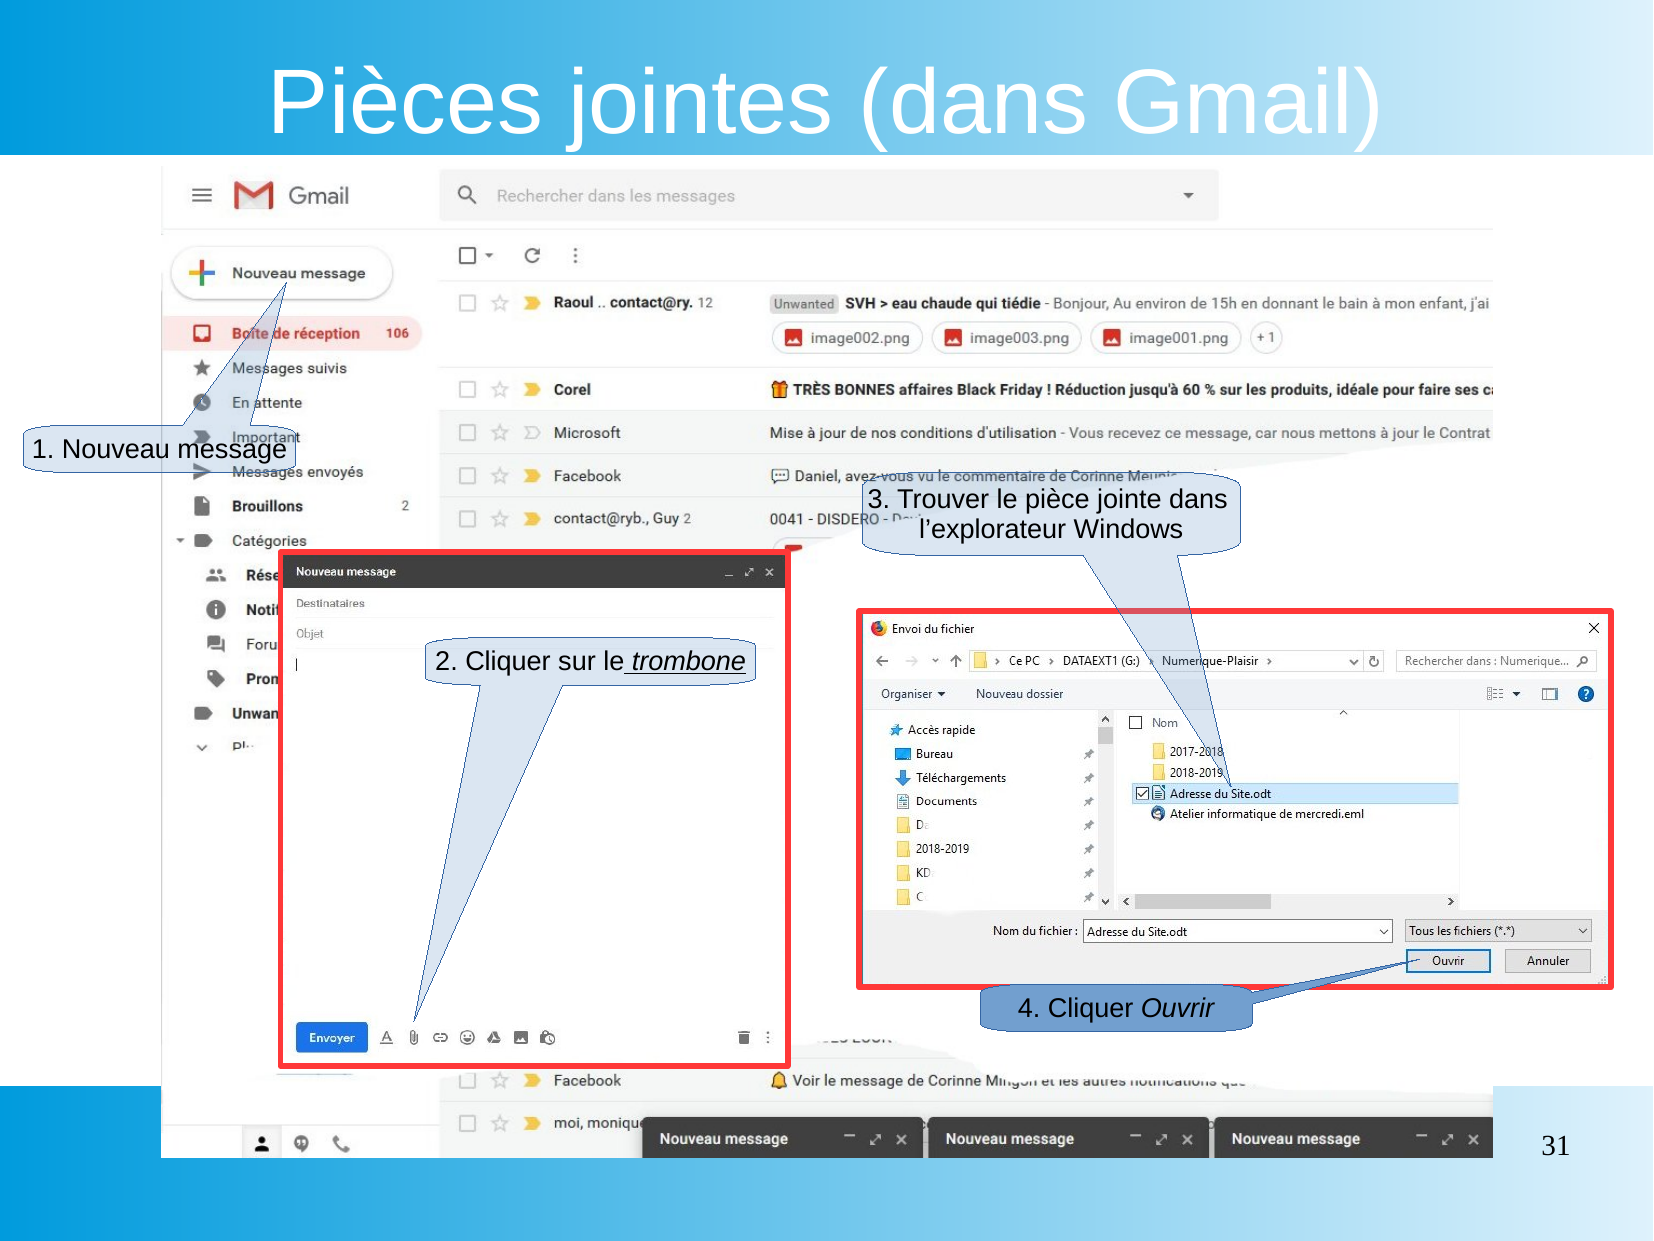

# Pièces jointes (dans Gmail)
1. Nouveau message
3. Trouver le pièce jointe dans
l’explorateur Windows
2. Cliquer sur le trombone
4. Cliquer Ouvrir
31